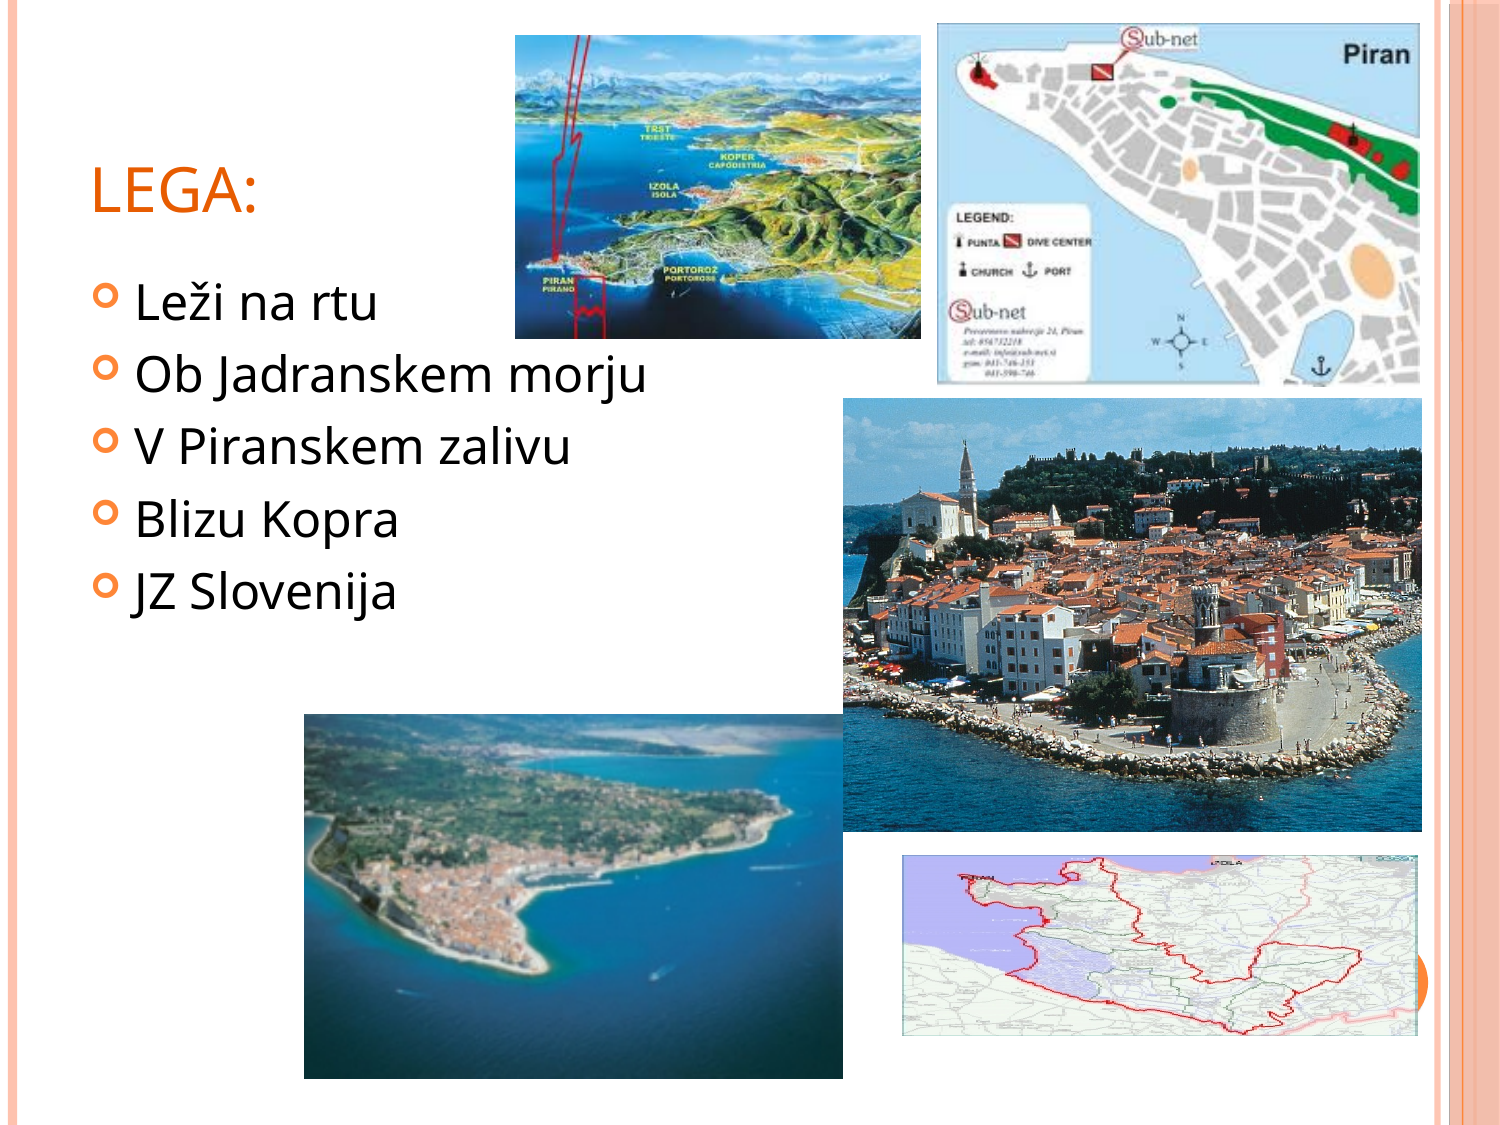

# LEGA:
Leži na rtu
Ob Jadranskem morju
V Piranskem zalivu
Blizu Kopra
JZ Slovenija